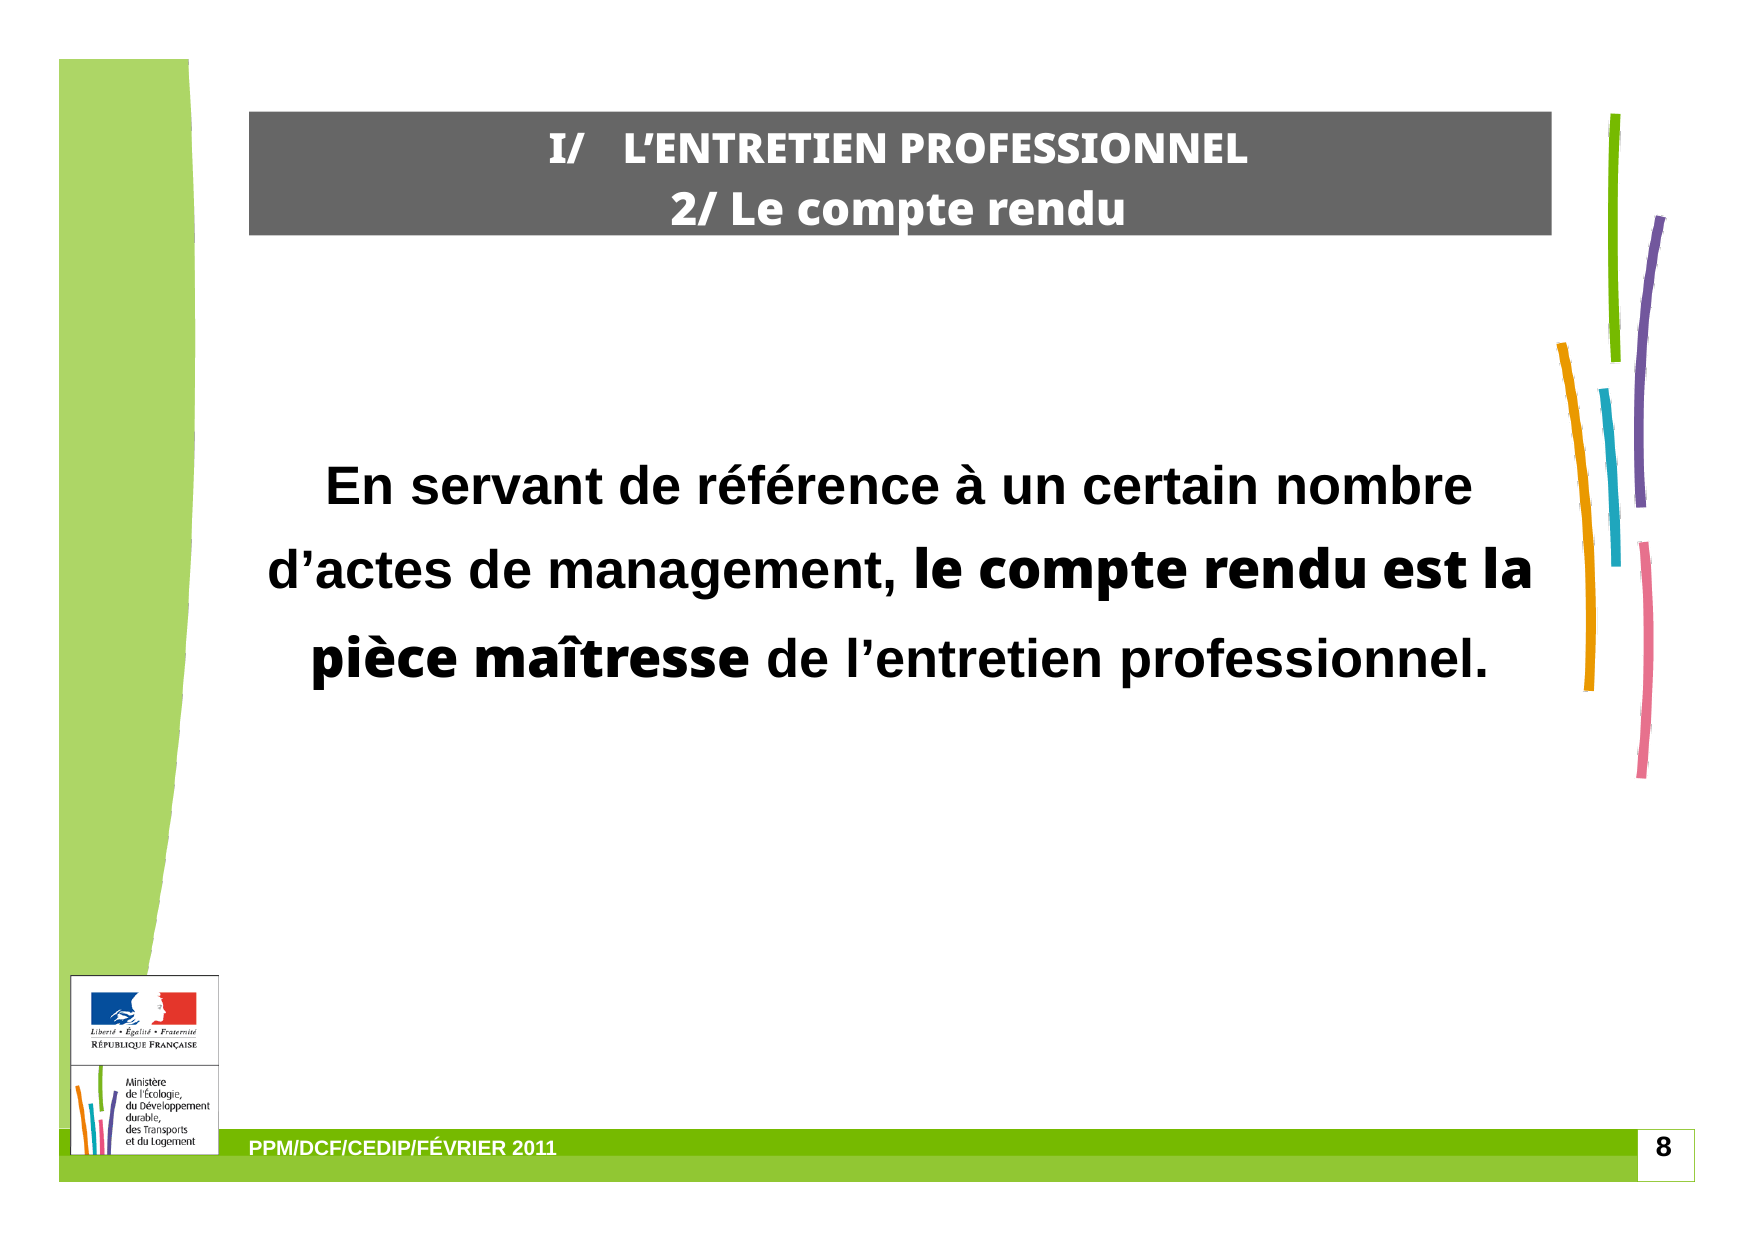

I/	L’ENTRETIEN PROFESSIONNEL
2/ Le compte rendu
En servant de référence à un certain nombre d’actes de management, le compte rendu est la pièce maîtresse de l’entretien professionnel.
PPM/DCF/CEDIP/FÉVRIER 2011
8